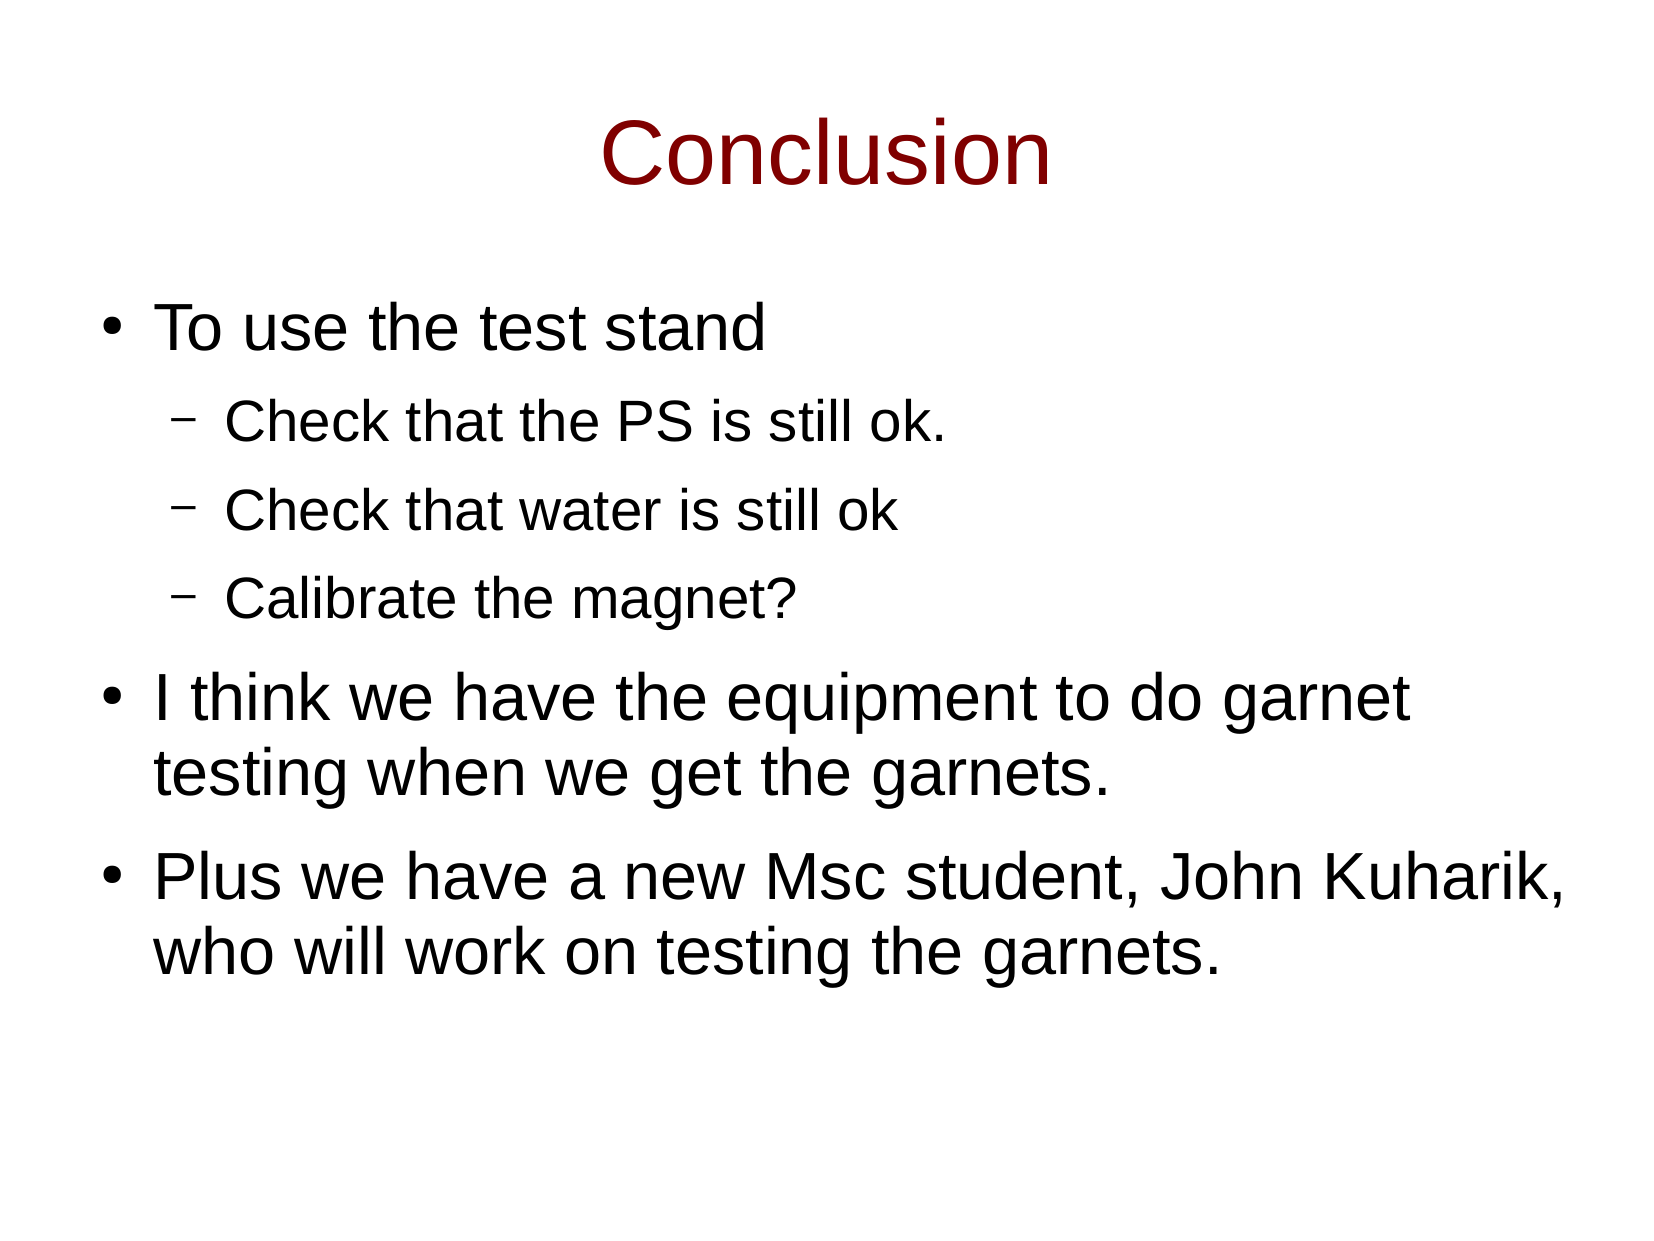

# Conclusion
To use the test stand
Check that the PS is still ok.
Check that water is still ok
Calibrate the magnet?
I think we have the equipment to do garnet testing when we get the garnets.
Plus we have a new Msc student, John Kuharik, who will work on testing the garnets.